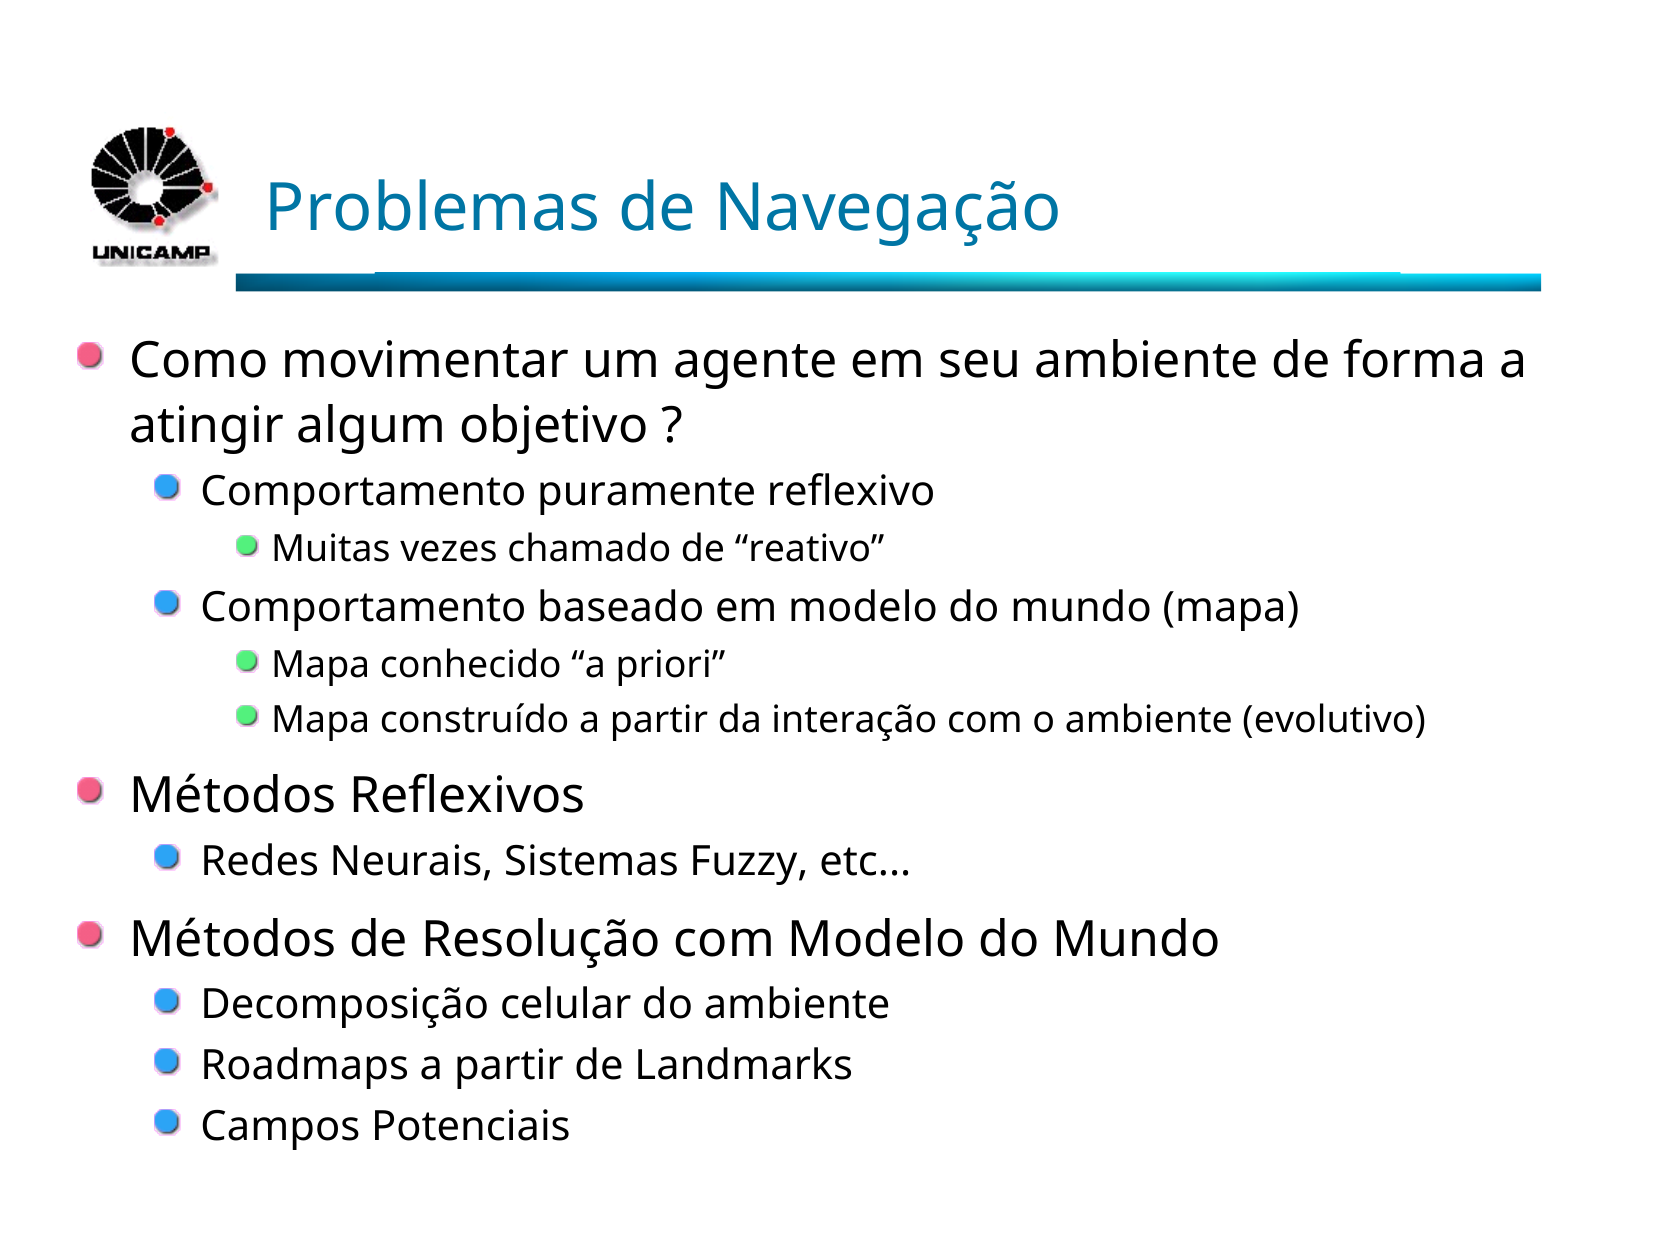

# Problemas de Navegação
Como movimentar um agente em seu ambiente de forma a atingir algum objetivo ?
Comportamento puramente reflexivo
Muitas vezes chamado de “reativo”
Comportamento baseado em modelo do mundo (mapa)
Mapa conhecido “a priori”
Mapa construído a partir da interação com o ambiente (evolutivo)
Métodos Reflexivos
Redes Neurais, Sistemas Fuzzy, etc...
Métodos de Resolução com Modelo do Mundo
Decomposição celular do ambiente
Roadmaps a partir de Landmarks
Campos Potenciais